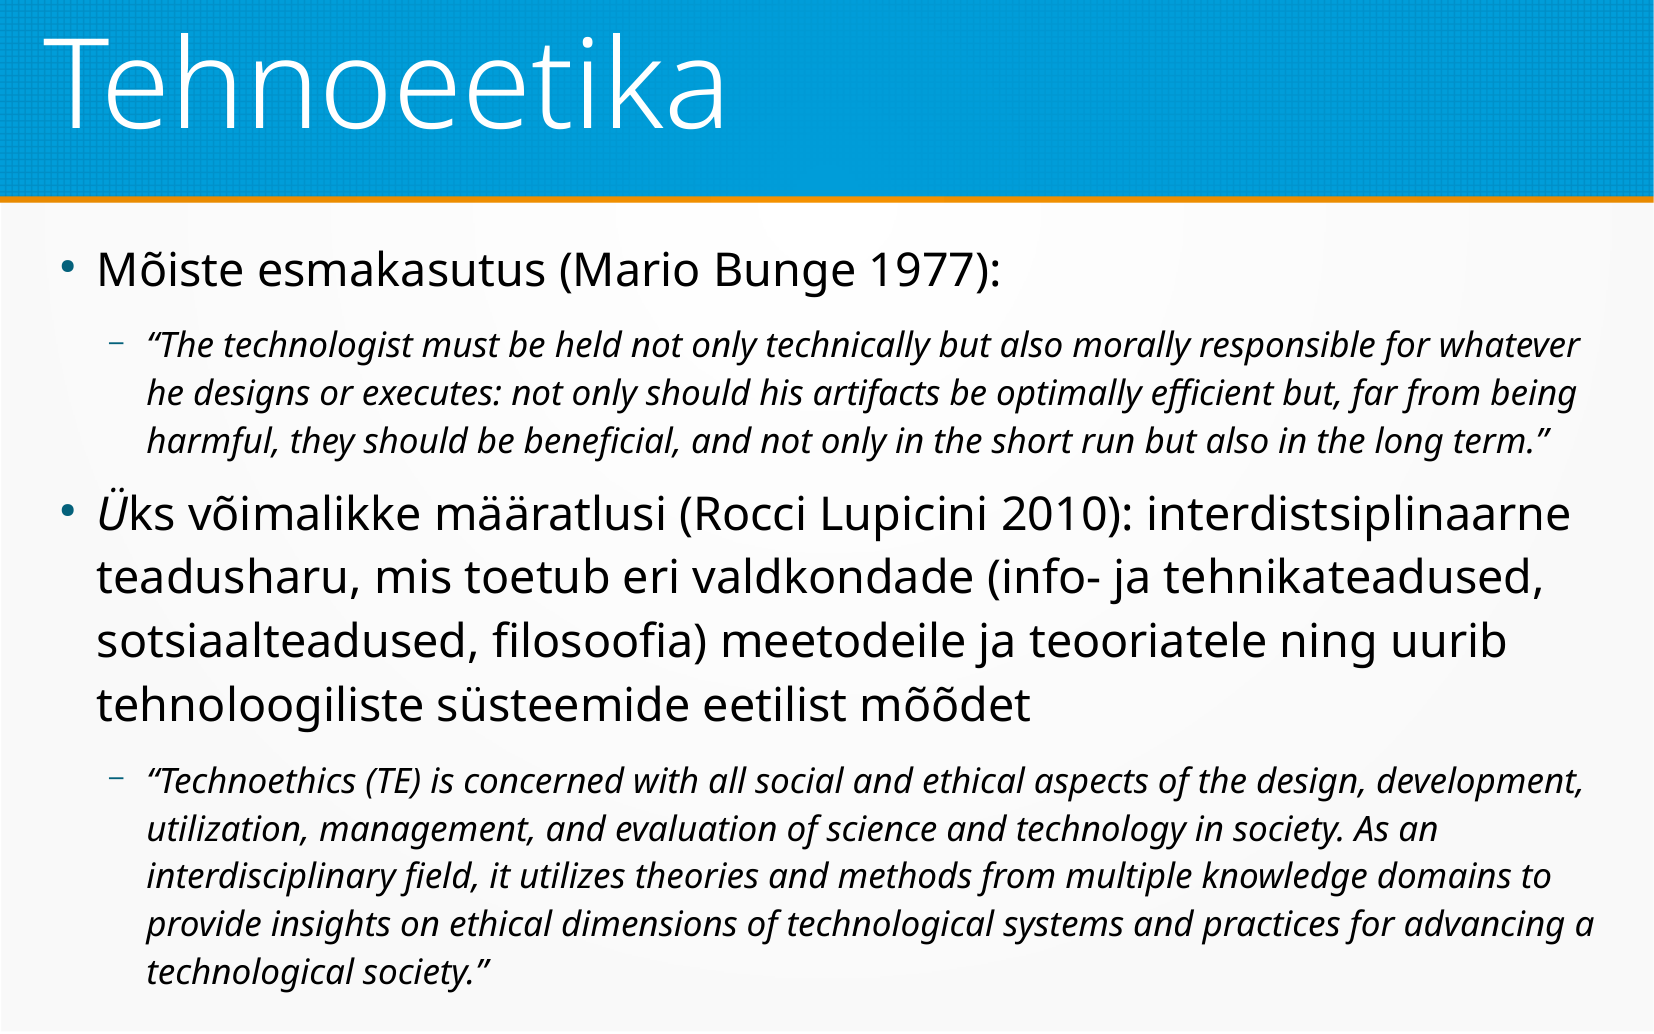

# Tehnoeetika
Mõiste esmakasutus (Mario Bunge 1977):
“The technologist must be held not only technically but also morally responsible for whatever he designs or executes: not only should his artifacts be optimally efficient but, far from being harmful, they should be beneficial, and not only in the short run but also in the long term.”
Üks võimalikke määratlusi (Rocci Lupicini 2010): interdistsiplinaarne teadusharu, mis toetub eri valdkondade (info- ja tehnikateadused, sotsiaalteadused, filosoofia) meetodeile ja teooriatele ning uurib tehnoloogiliste süsteemide eetilist mõõdet
“Technoethics (TE) is concerned with all social and ethical aspects of the design, development, utilization, management, and evaluation of science and technology in society. As an interdisciplinary field, it utilizes theories and methods from multiple knowledge domains to provide insights on ethical dimensions of technological systems and practices for advancing a technological society.”